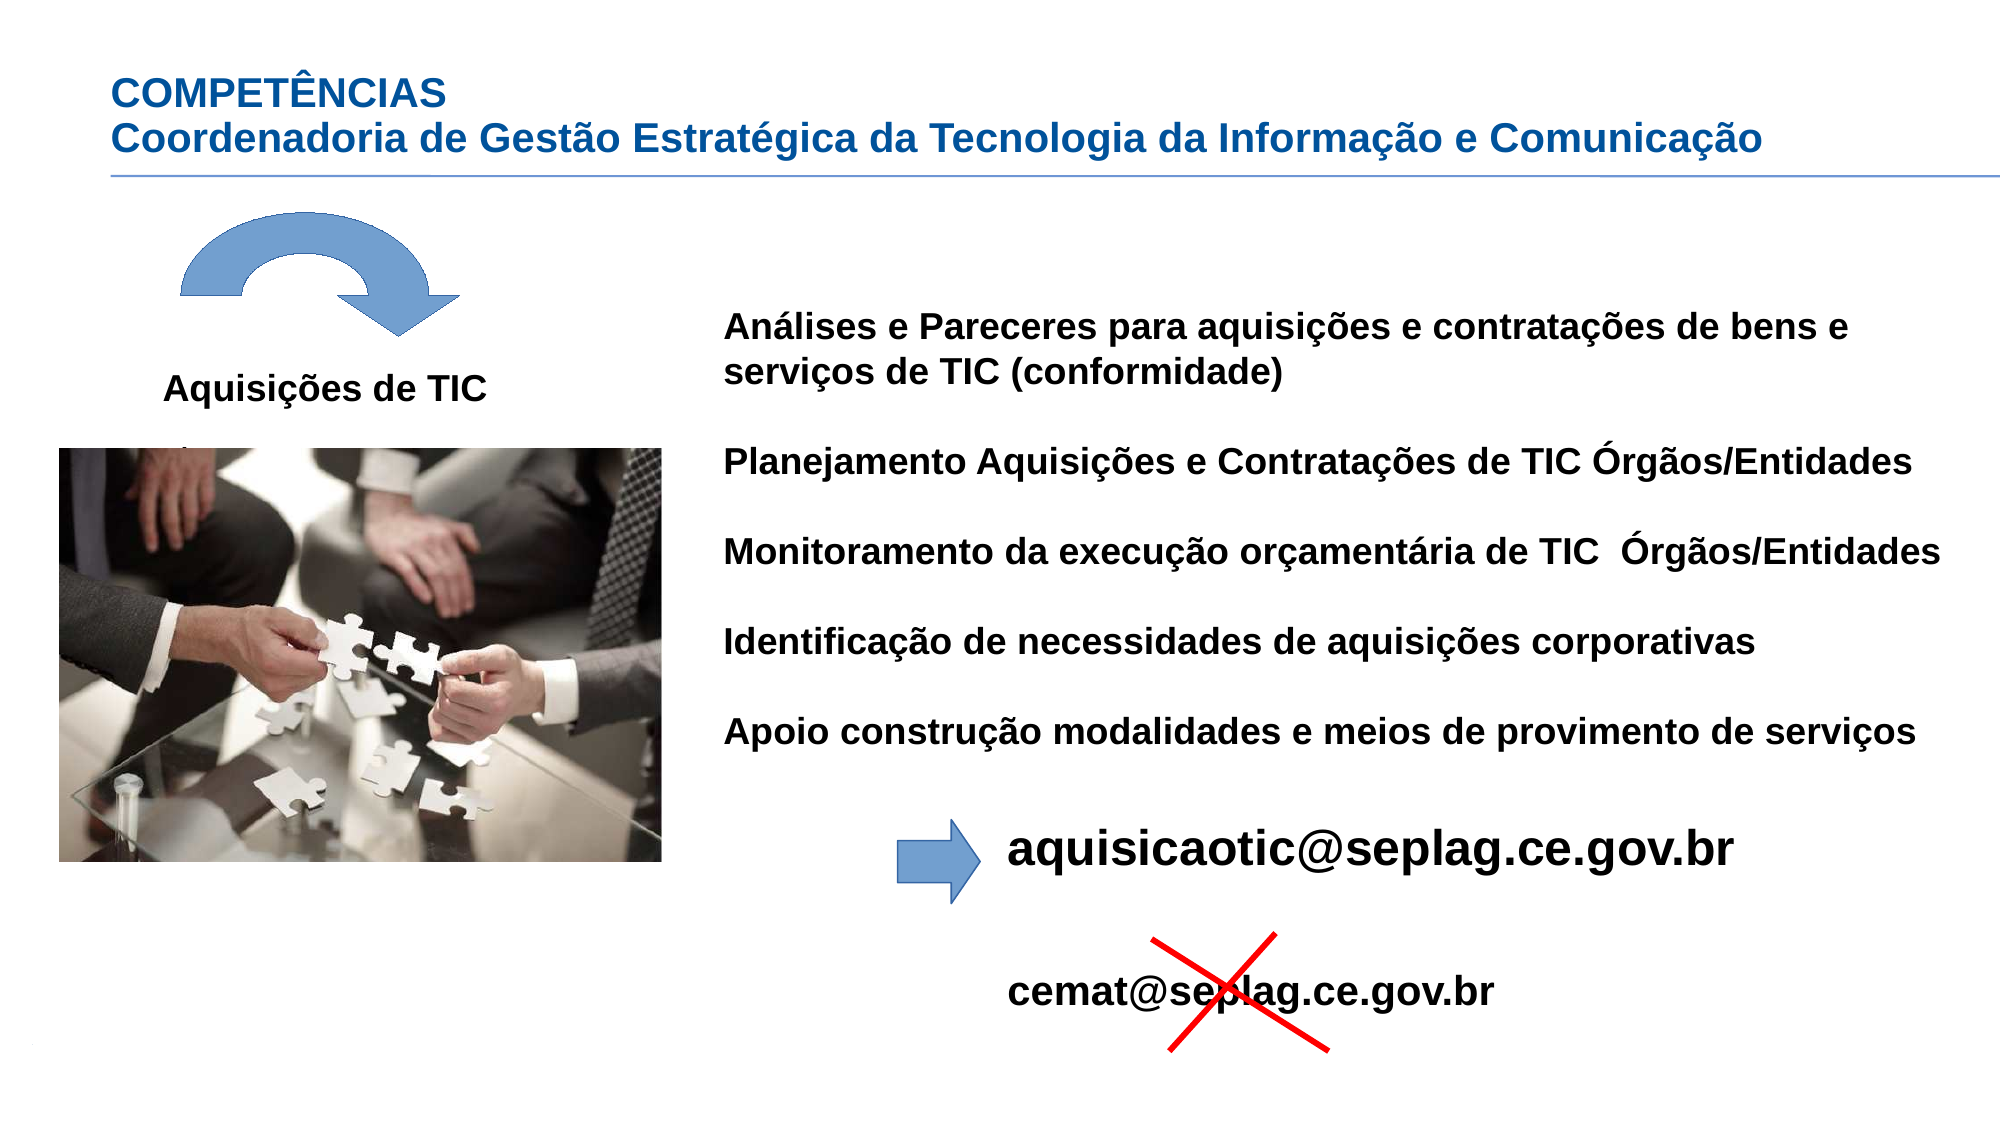

COMPETÊNCIAS
Coordenadoria de Gestão Estratégica da Tecnologia da Informação e Comunicação
Grupos de Tremáticos
Análises e Pareceres para aquisições e contratações de bens e serviços de TIC (conformidade)
Planejamento Aquisições e Contratações de TIC Órgãos/Entidades
Monitoramento da execução orçamentária de TIC Órgãos/Entidades
Identificação de necessidades de aquisições corporativas
Apoio construção modalidades e meios de provimento de serviços
.
Aquisições de TIC
aquisicaotic@seplag.ce.gov.br
cemat@seplag.ce.gov.br